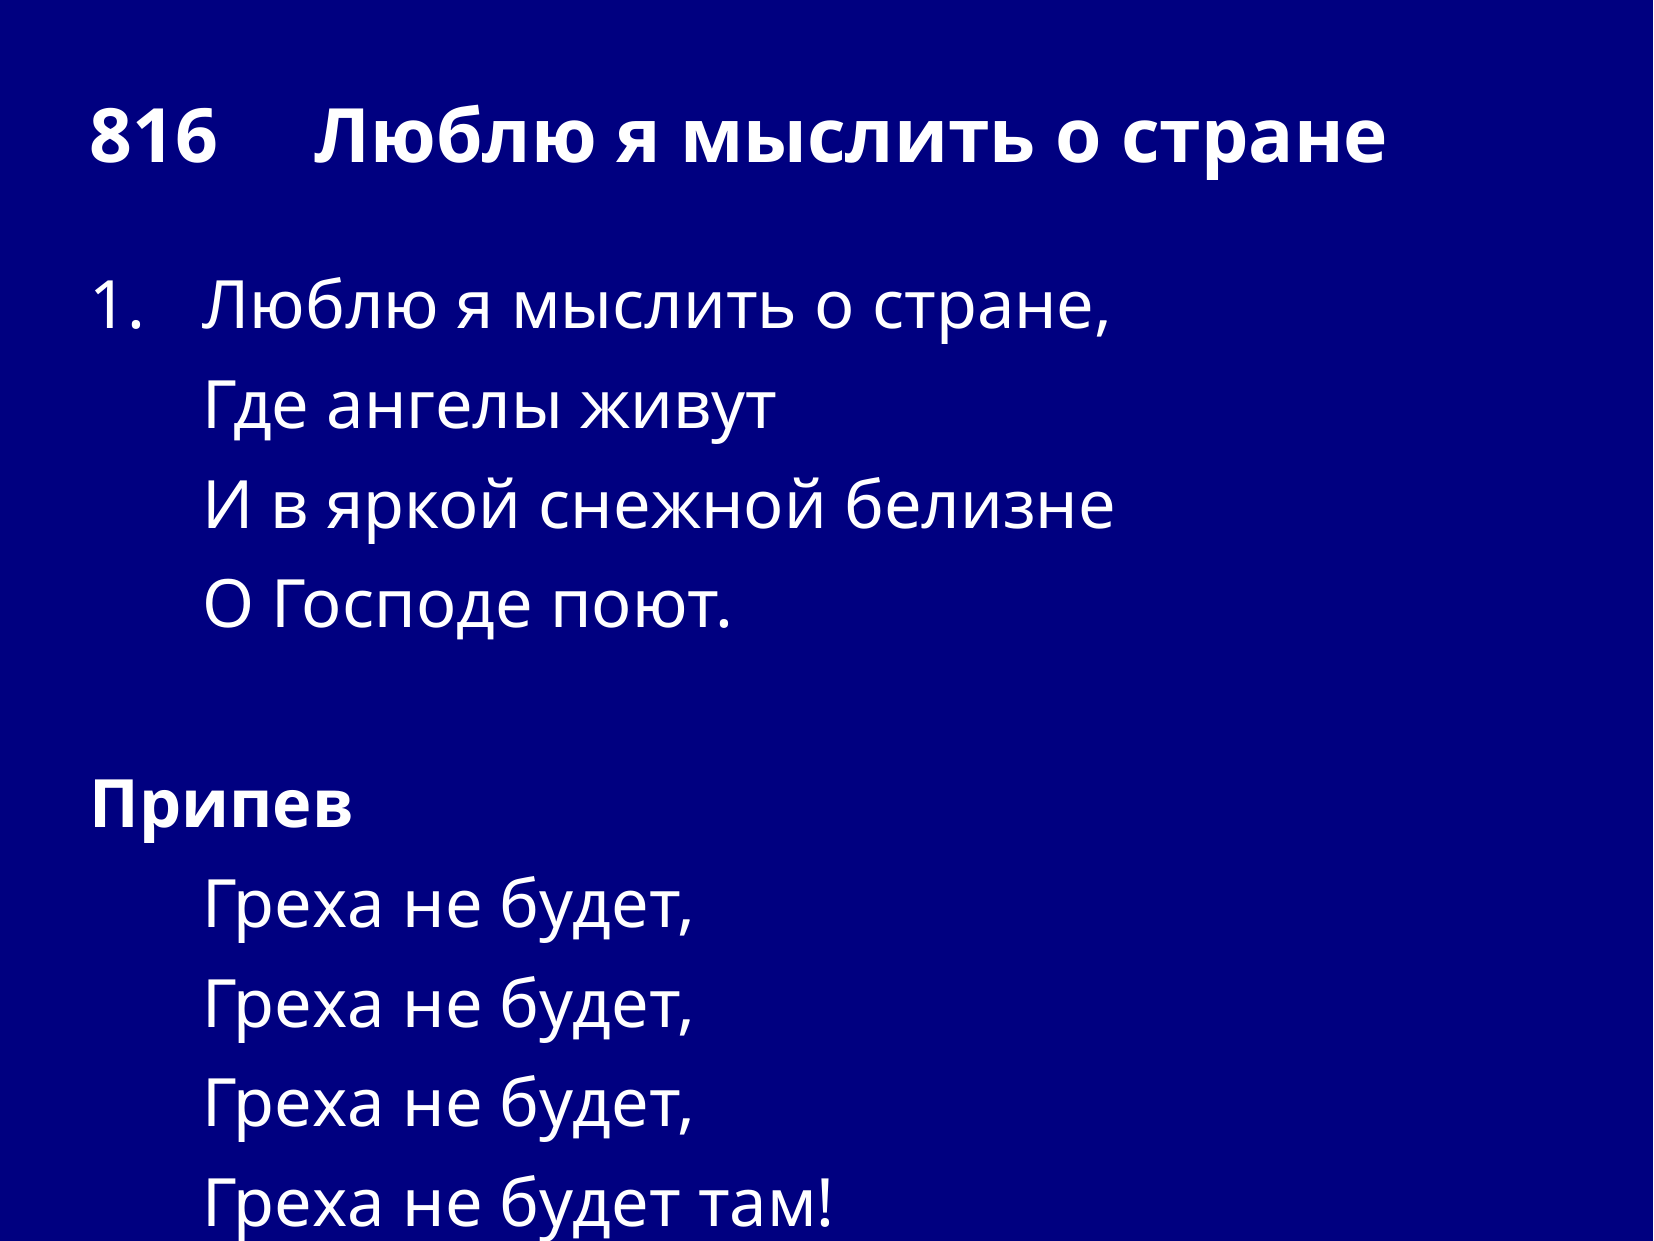

816	Люблю я мыслить о стране
1.	Люблю я мыслить о стране,
	Где ангелы живут
	И в яркой снежной белизне
	О Господе поют.
Припев
	Греха не будет,
	Греха не будет,
	Греха не будет,
	Греха не будет там!